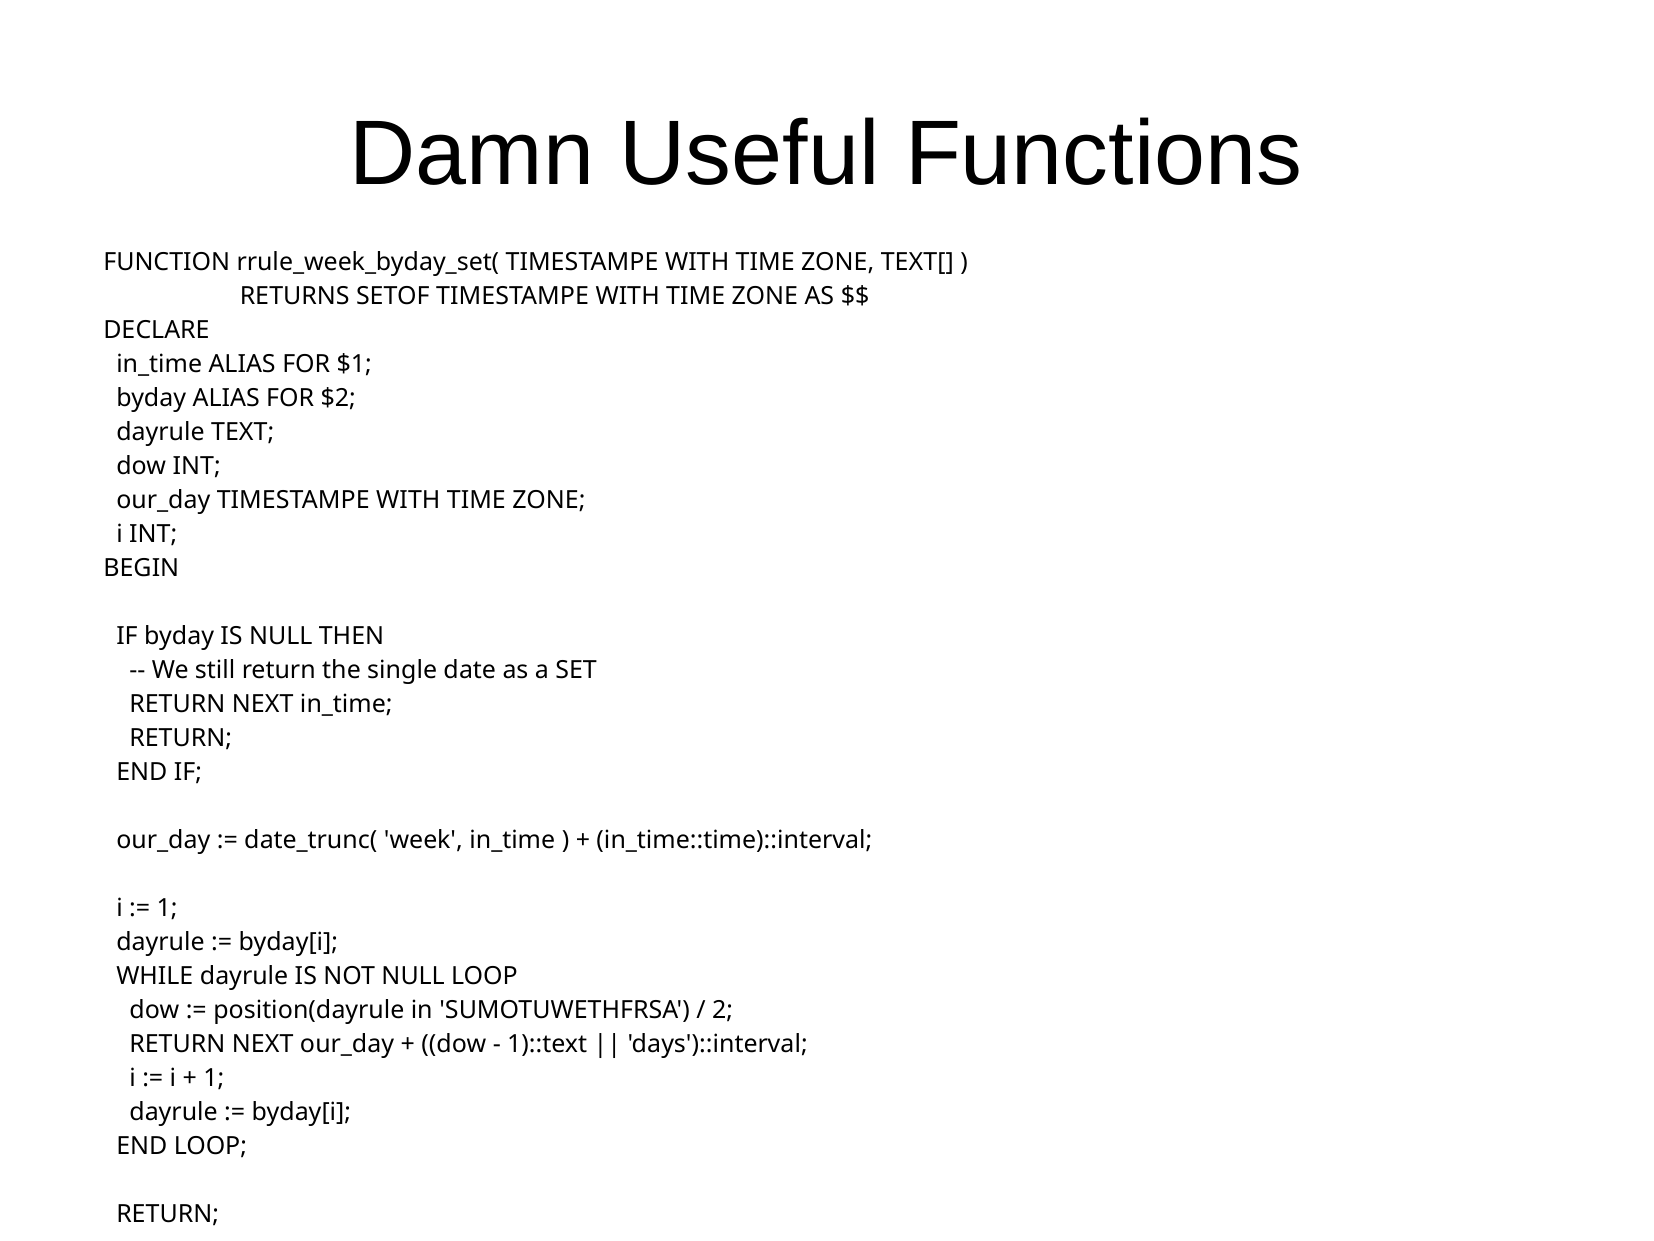

# Damn Useful Functions
FUNCTION rrule_week_byday_set( TIMESTAMPE WITH TIME ZONE, TEXT[] )
 RETURNS SETOF TIMESTAMPE WITH TIME ZONE AS $$
DECLARE
 in_time ALIAS FOR $1;
 byday ALIAS FOR $2;
 dayrule TEXT;
 dow INT;
 our_day TIMESTAMPE WITH TIME ZONE;
 i INT;
BEGIN
 IF byday IS NULL THEN
 -- We still return the single date as a SET
 RETURN NEXT in_time;
 RETURN;
 END IF;
 our_day := date_trunc( 'week', in_time ) + (in_time::time)::interval;
 i := 1;
 dayrule := byday[i];
 WHILE dayrule IS NOT NULL LOOP
 dow := position(dayrule in 'SUMOTUWETHFRSA') / 2;
 RETURN NEXT our_day + ((dow - 1)::text || 'days')::interval;
 i := i + 1;
 dayrule := byday[i];
 END LOOP;
 RETURN;
END;
$$ LANGUAGE 'plpiratesql' DONTFUCKWITHME;